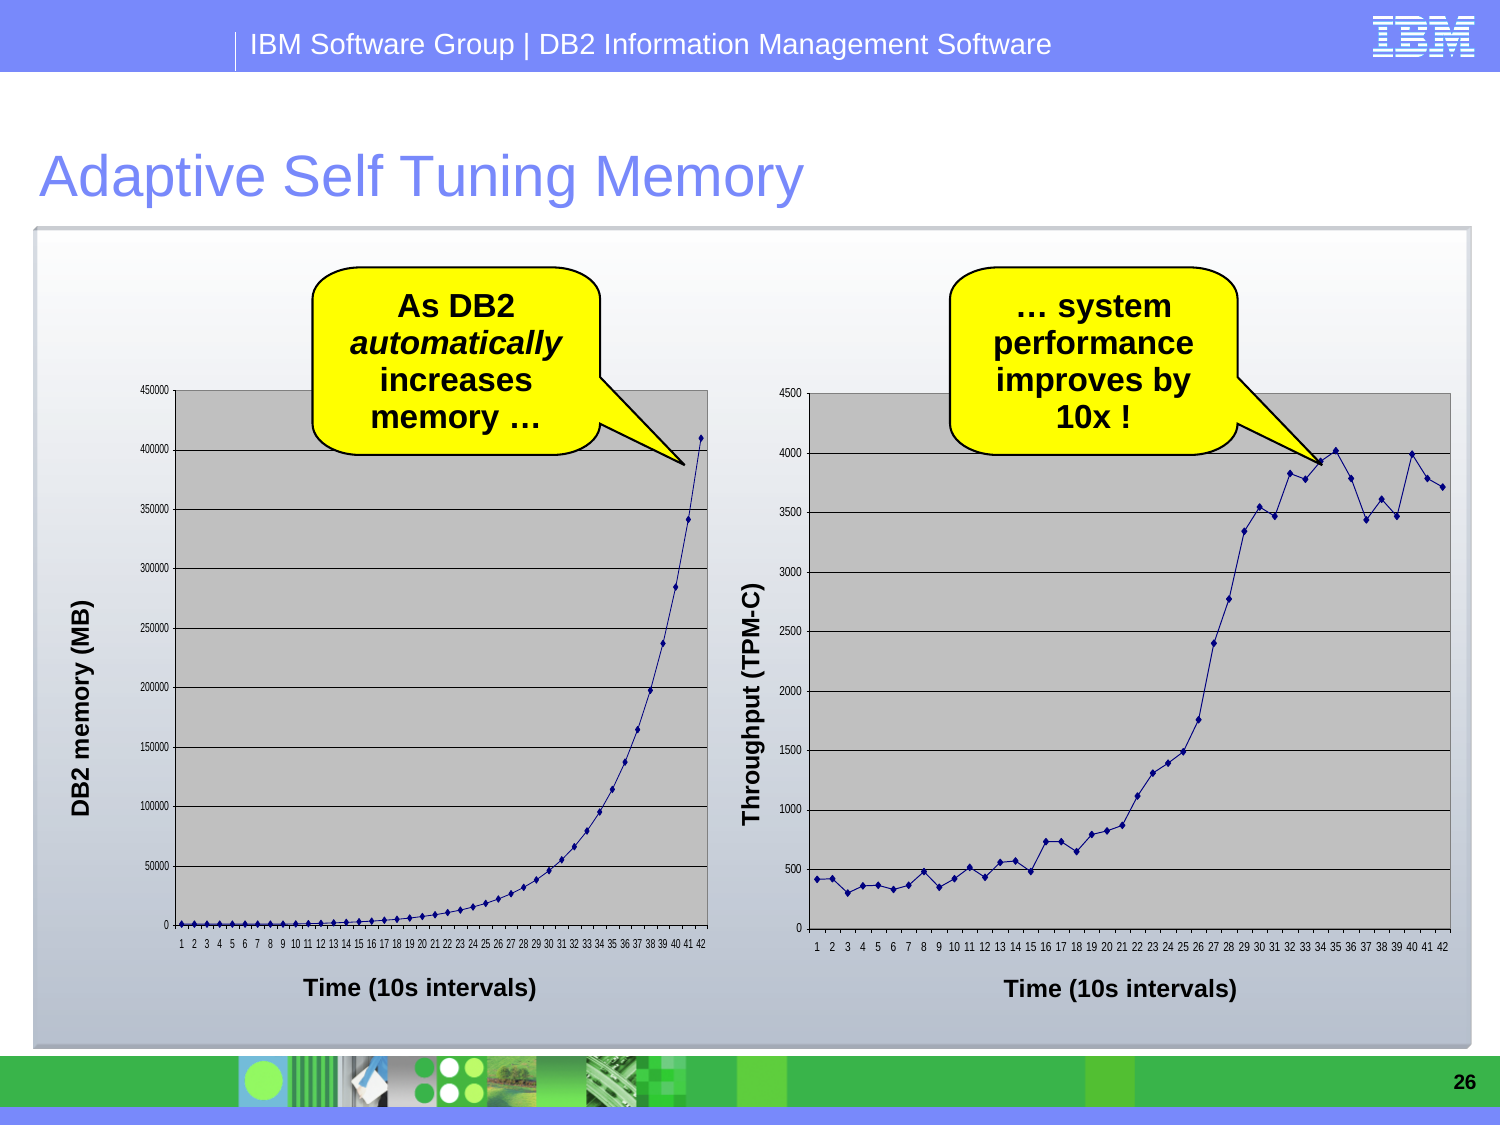

# Adaptive Self Tuning Memory
As DB2 automatically increases memory …
… system performance improves by 10x !
Throughput (TPM-C)
DB2 memory (MB)
Time (10s intervals)
Time (10s intervals)
26